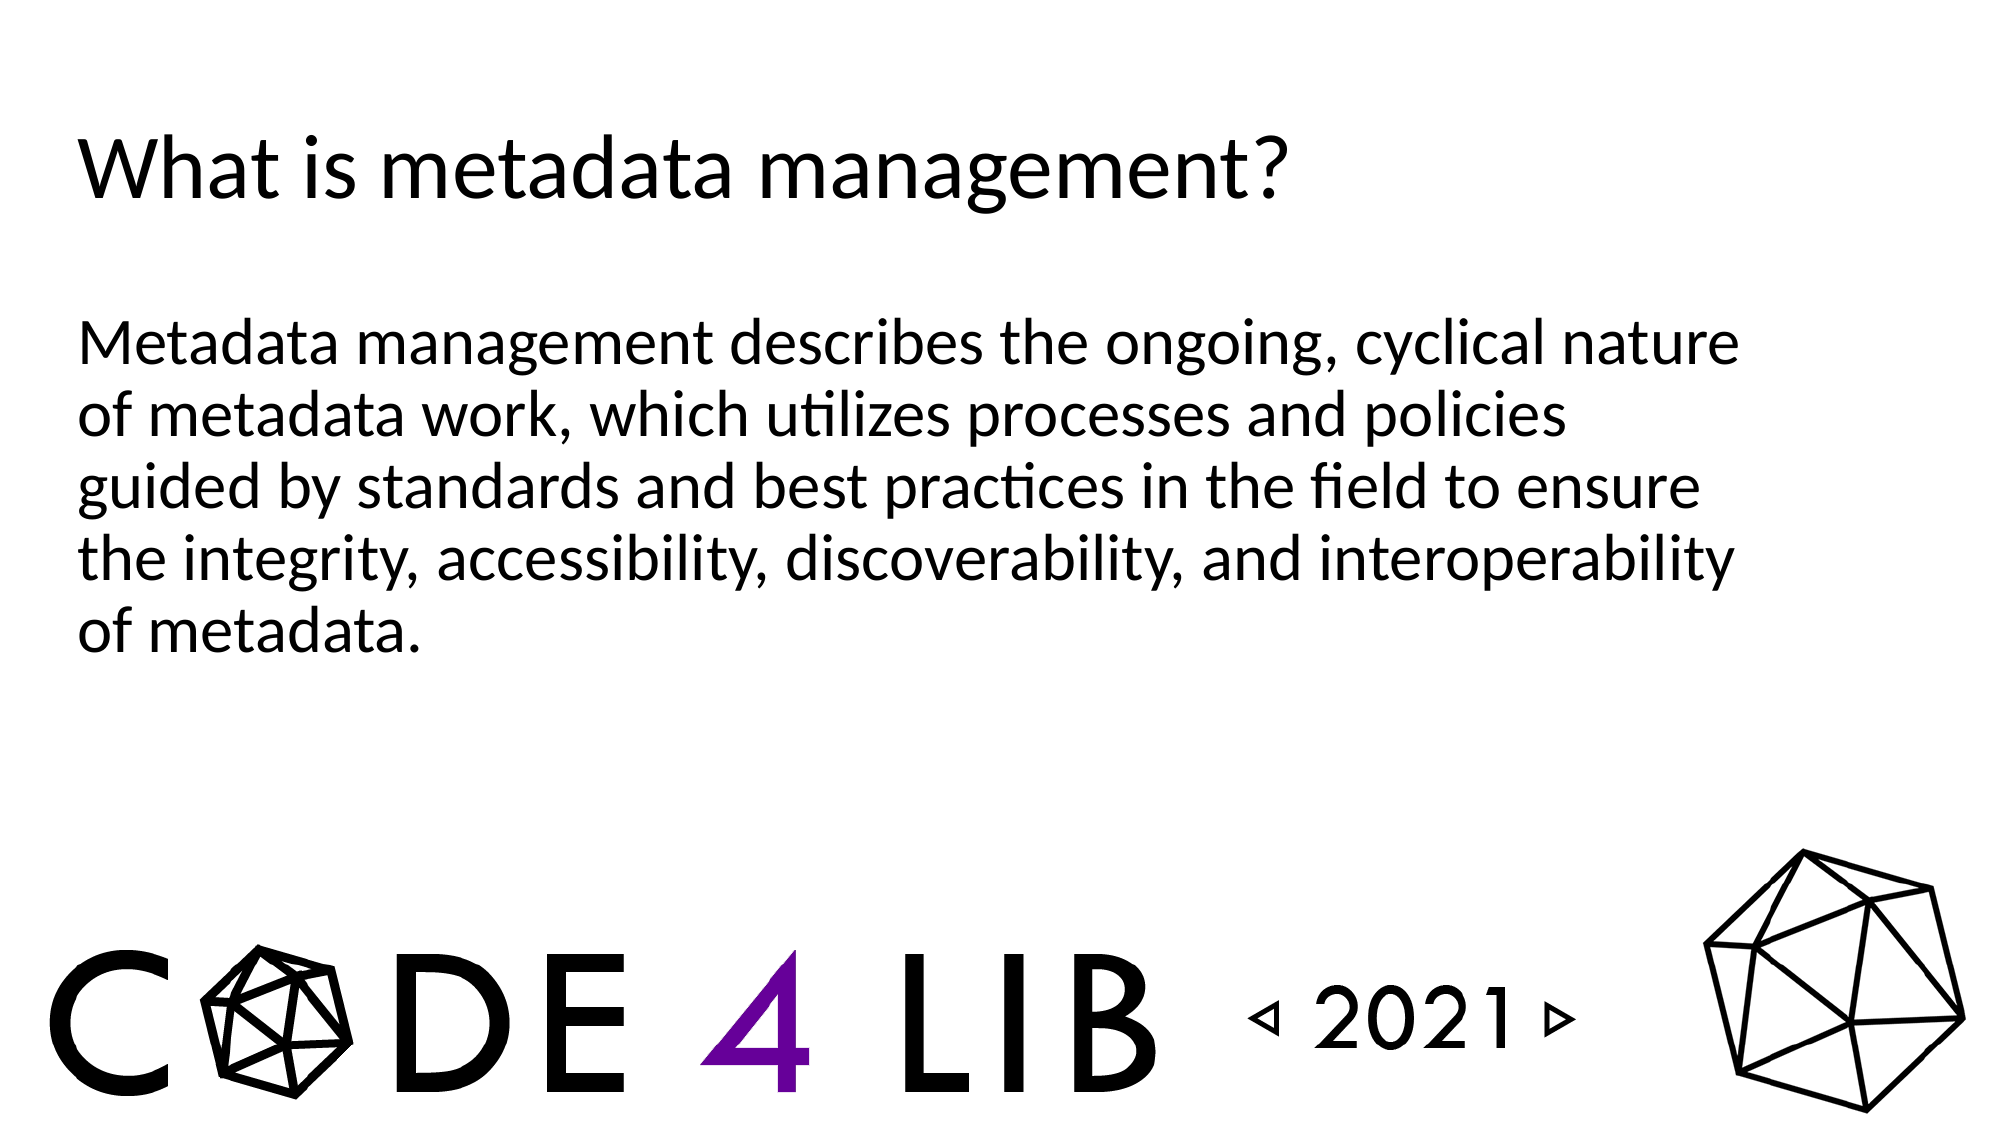

# What is metadata management?
Metadata management describes the ongoing, cyclical nature of metadata work, which utilizes processes and policies guided by standards and best practices in the field to ensure the integrity, accessibility, discoverability, and interoperability of metadata.